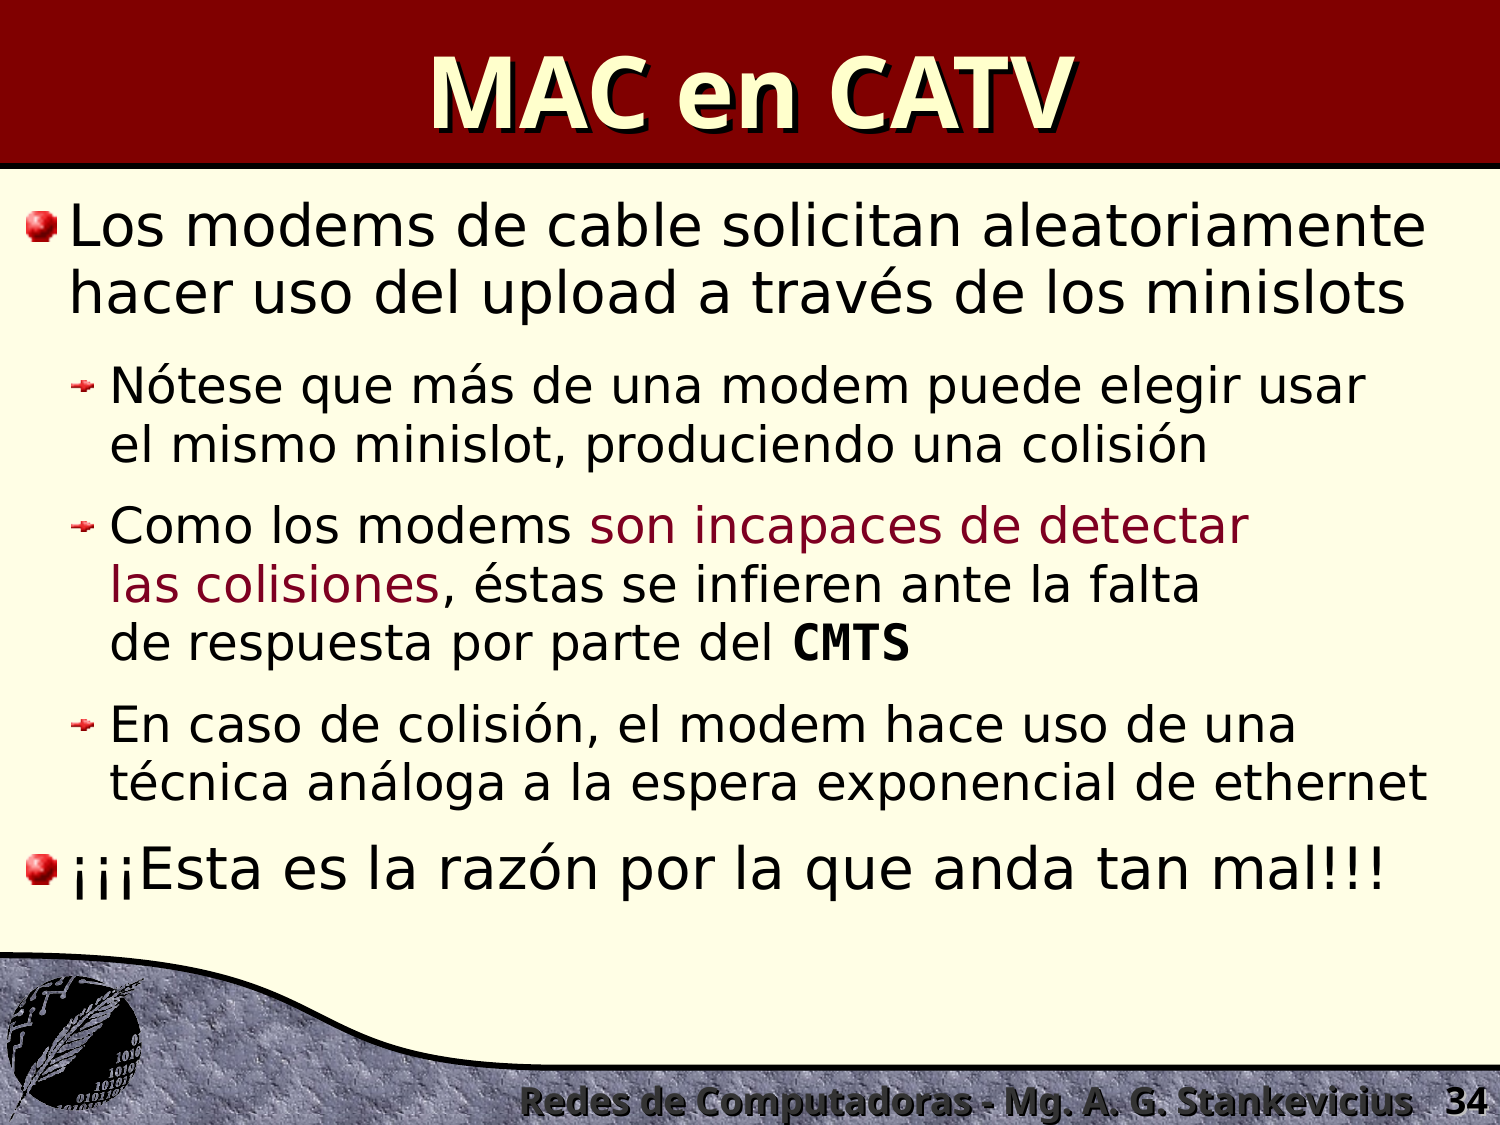

# MAC en CATV
Los modems de cable solicitan aleatoriamente hacer uso del upload a través de los minislots
Nótese que más de una modem puede elegir usar
el mismo minislot, produciendo una colisión
Como los modems son incapaces de detectar
las colisiones, éstas se infieren ante la falta
de respuesta por parte del CMTS
En caso de colisión, el modem hace uso de una técnica análoga a la espera exponencial de ethernet
¡¡¡Esta es la razón por la que anda tan mal!!!
34